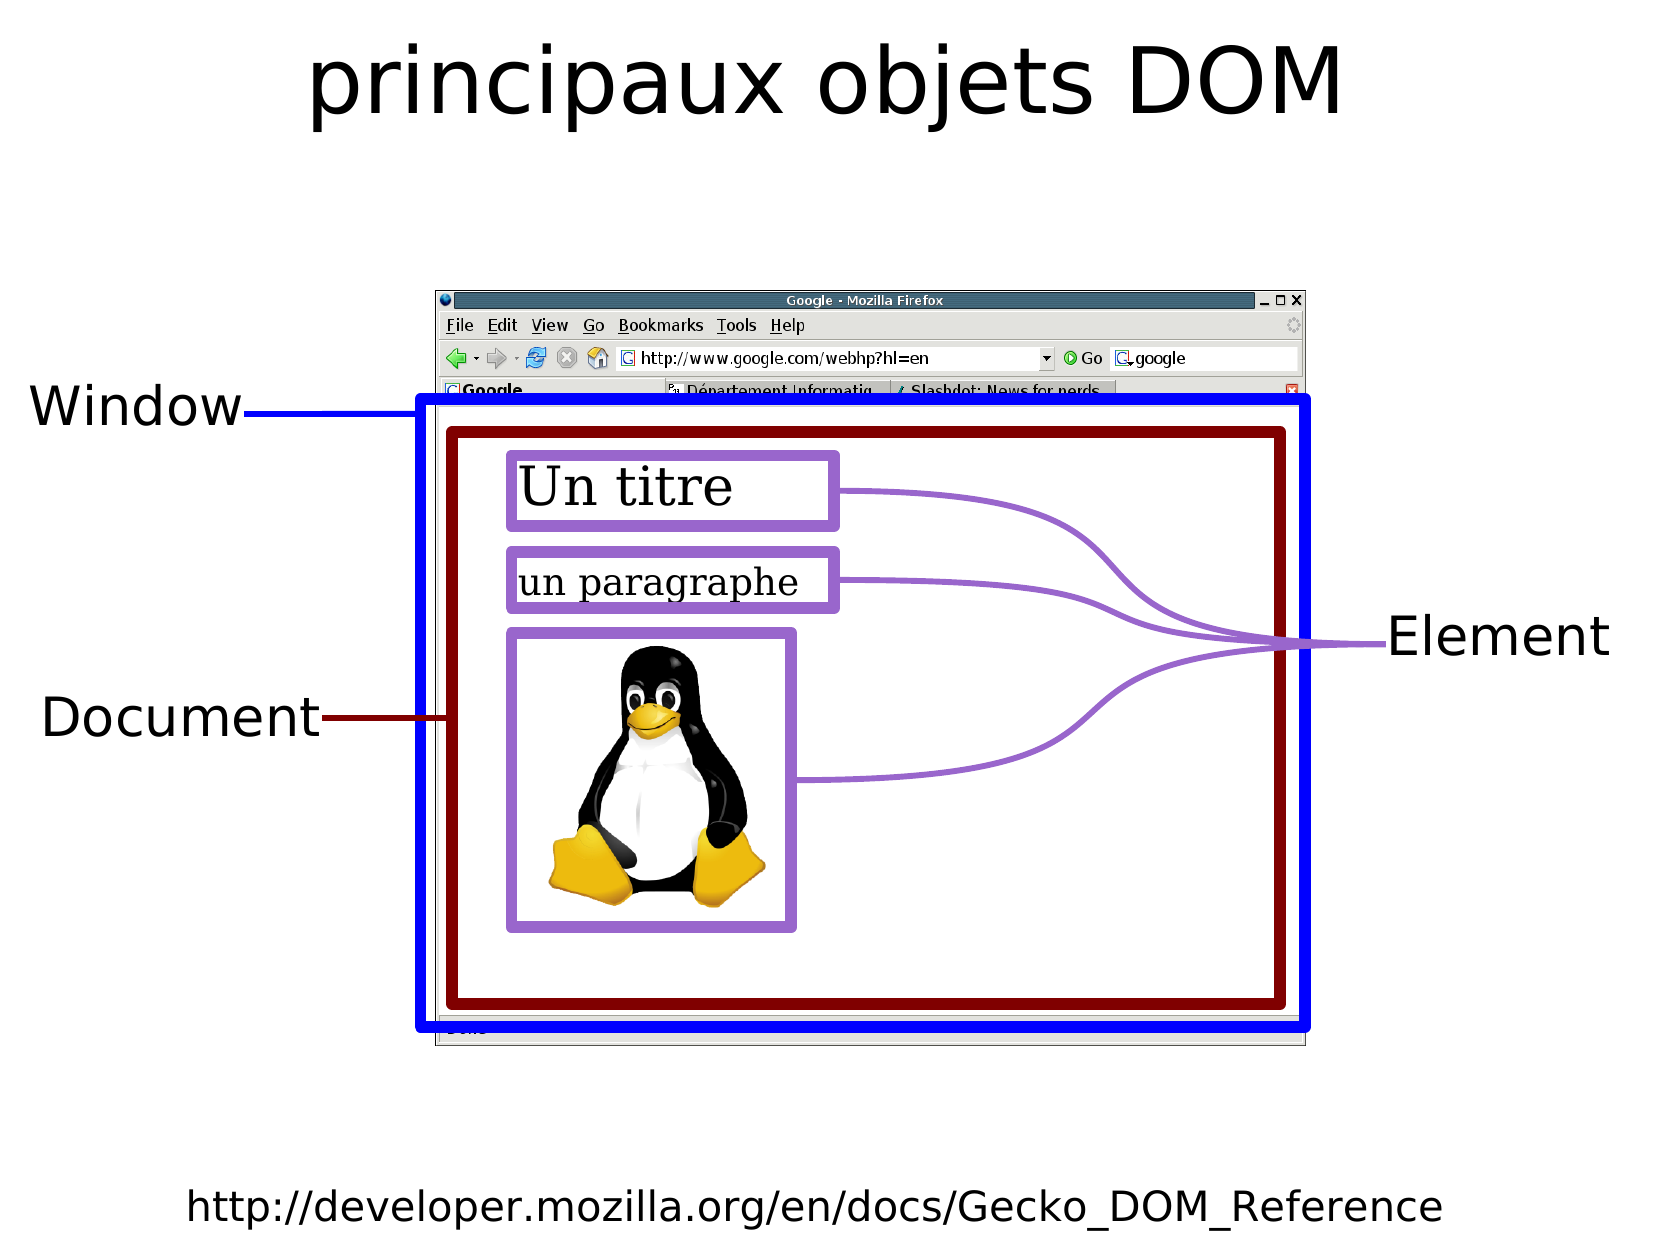

# principaux objets DOM
Window
Un titre
un paragraphe
Element
Document
http://developer.mozilla.org/en/docs/Gecko_DOM_Reference